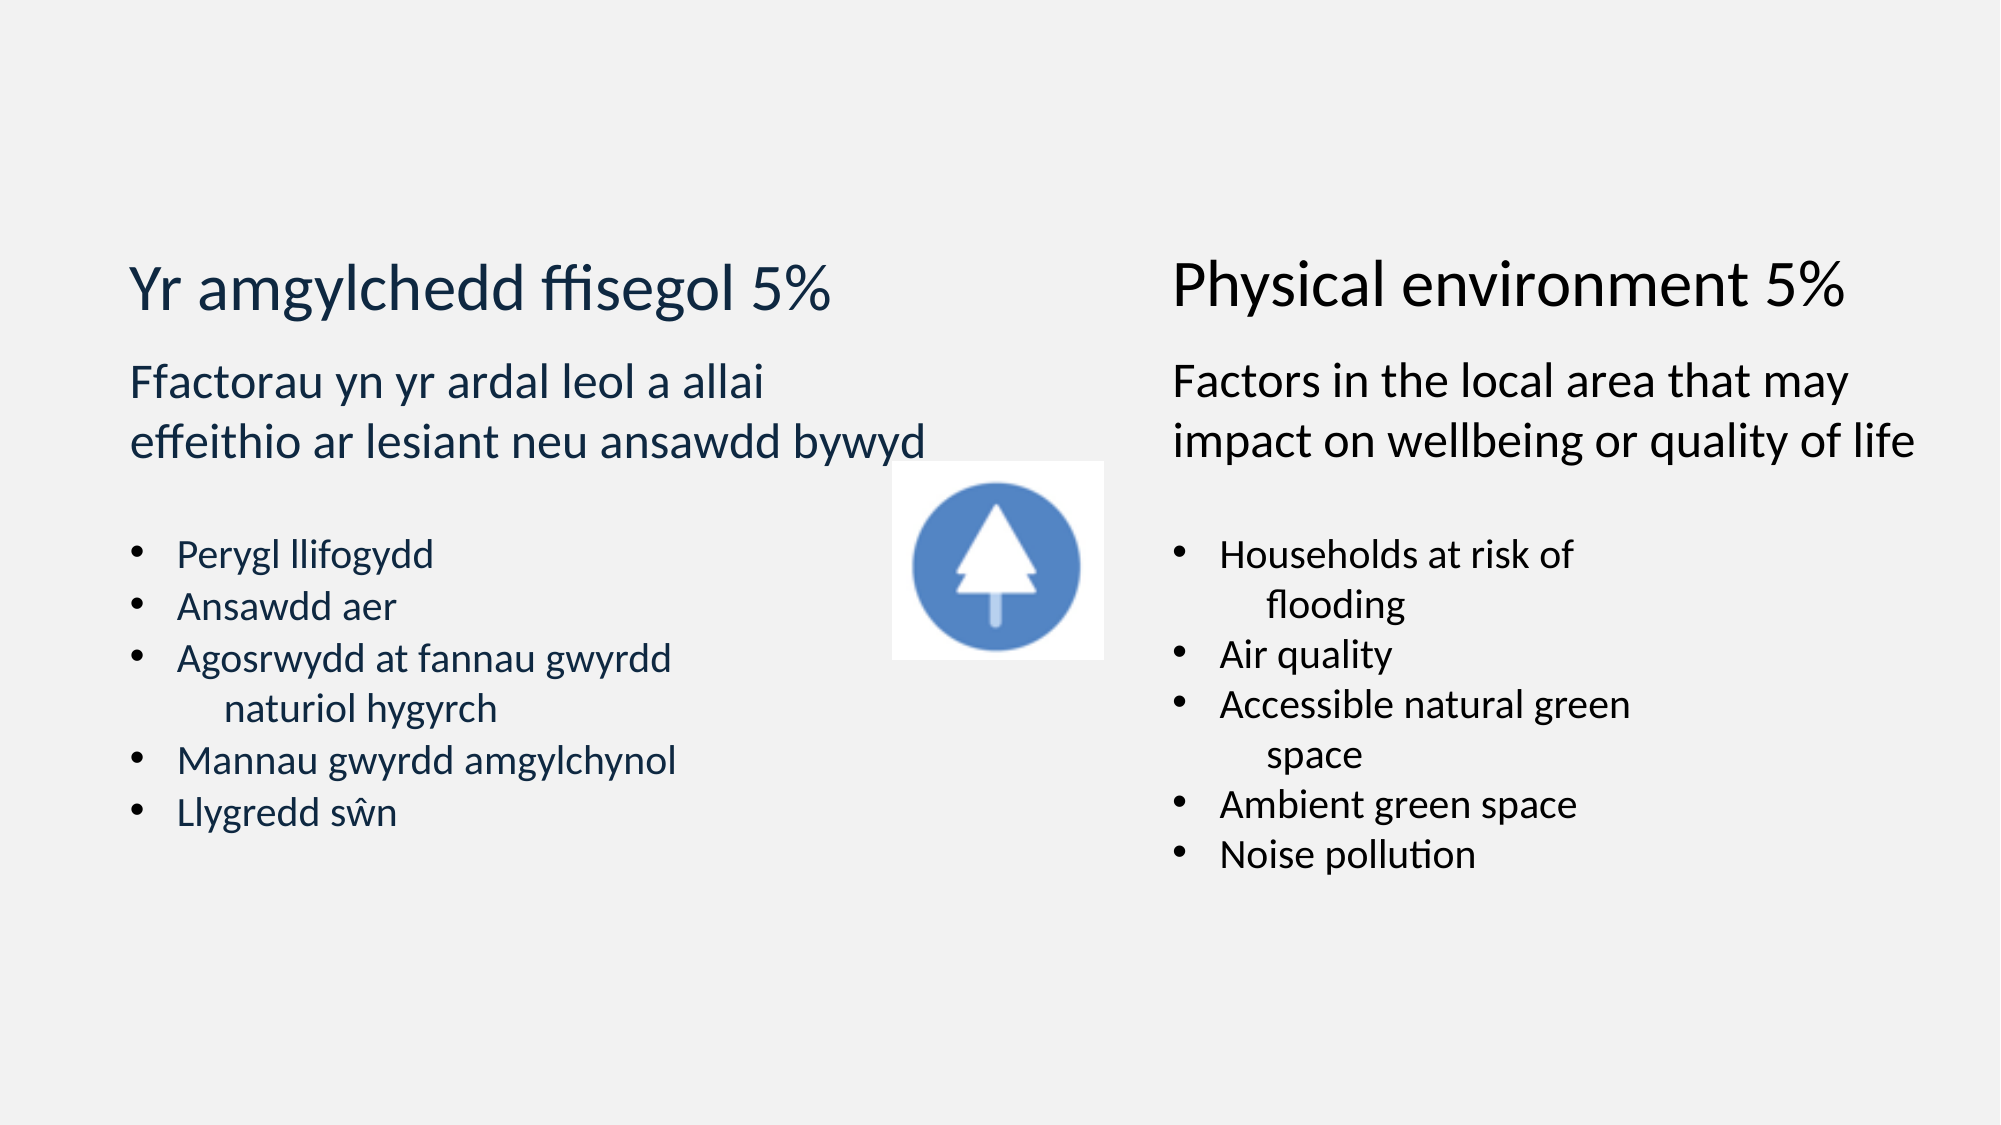

Physical environment 5%
Yr amgylchedd ffisegol 5%
Ffactorau yn yr ardal leol a allai effeithio ar lesiant neu ansawdd bywyd
Factors in the local area that may impact on wellbeing or quality of life
Perygl llifogydd
Ansawdd aer
Agosrwydd at fannau gwyrdd naturiol hygyrch
Mannau gwyrdd amgylchynol
Llygredd sŵn
Households at risk of flooding
Air quality
Accessible natural green space
Ambient green space
Noise pollution